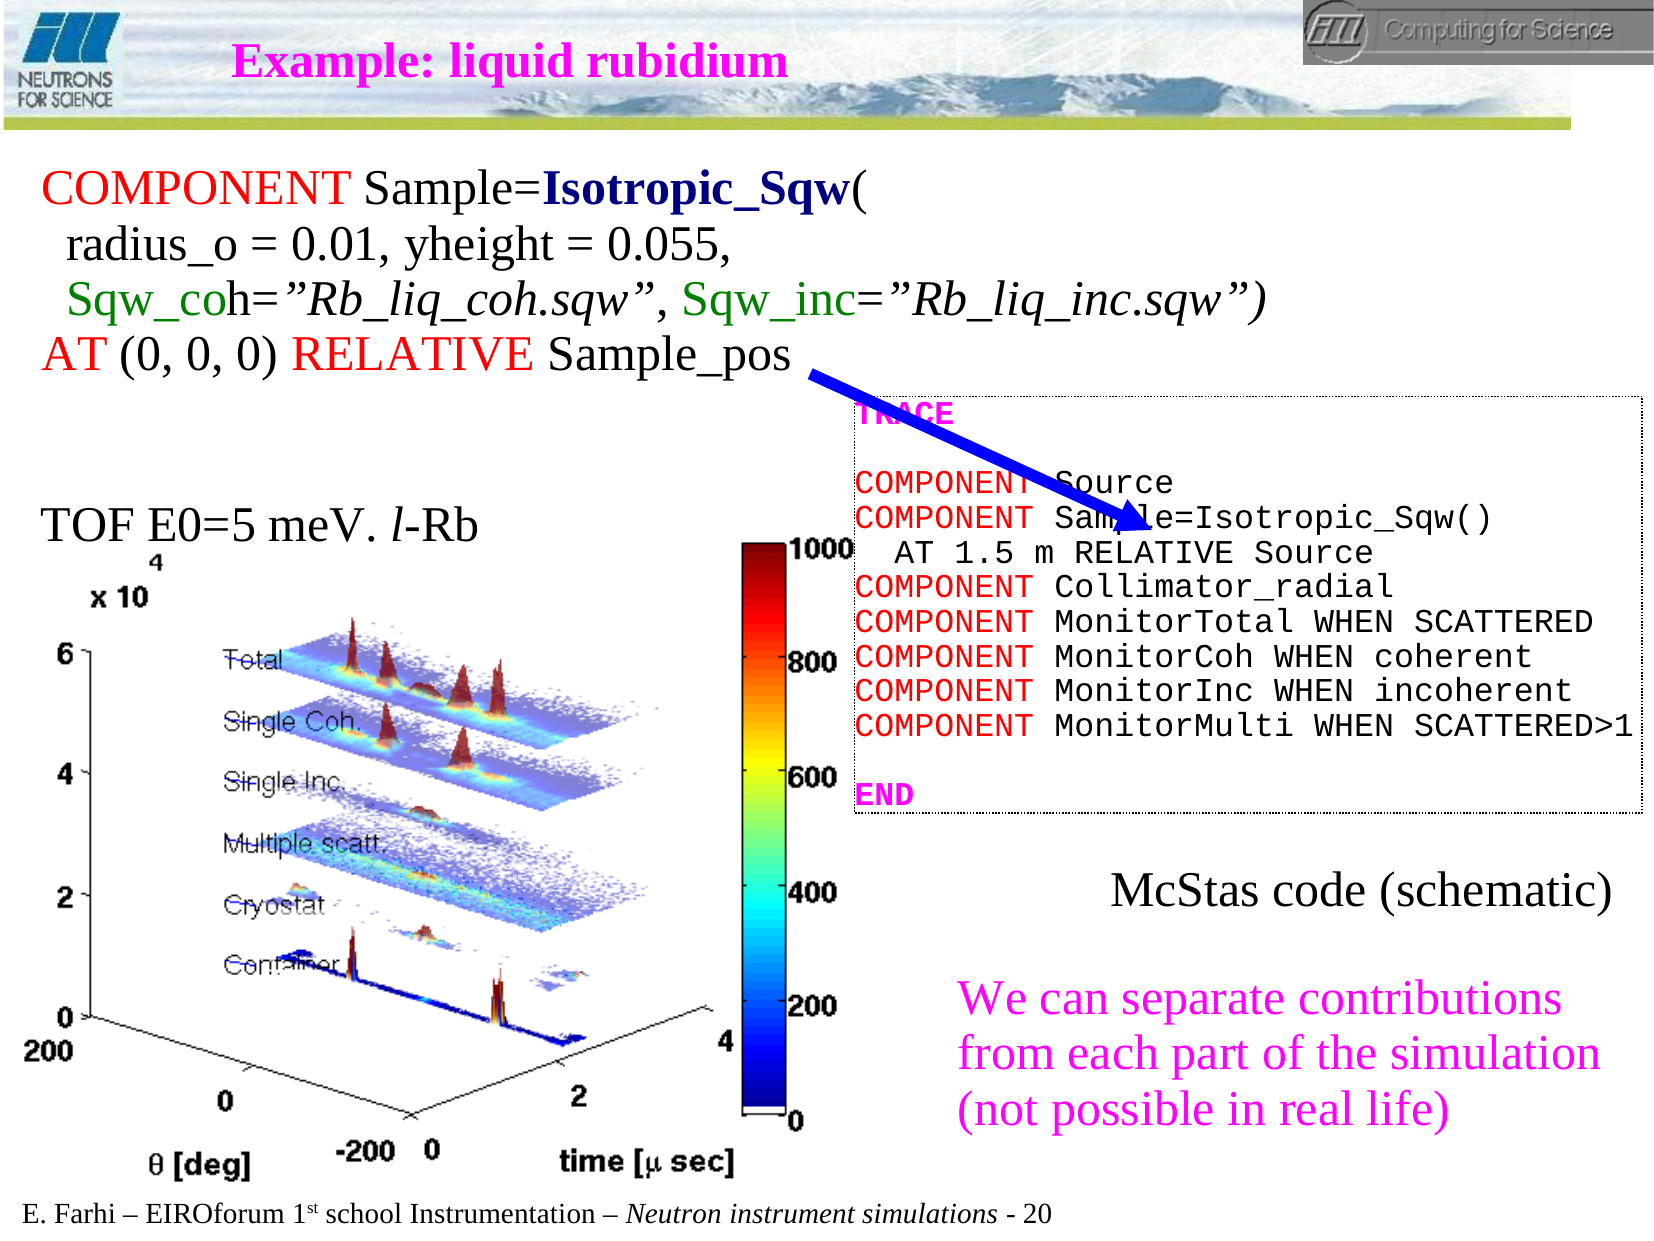

Example: liquid rubidium
COMPONENT Sample=Isotropic_Sqw(
 radius_o = 0.01, yheight = 0.055,
 Sqw_coh=”Rb_liq_coh.sqw”, Sqw_inc=”Rb_liq_inc.sqw”)
AT (0, 0, 0) RELATIVE Sample_pos
TRACE
COMPONENT Source
COMPONENT Sample=Isotropic_Sqw()
 AT 1.5 m RELATIVE Source
COMPONENT Collimator_radial
COMPONENT MonitorTotal WHEN SCATTERED
COMPONENT MonitorCoh WHEN coherent
COMPONENT MonitorInc WHEN incoherent
COMPONENT MonitorMulti WHEN SCATTERED>1
END
TOF E0=5 meV. l-Rb
McStas code (schematic)
We can separate contributions
from each part of the simulation
(not possible in real life)